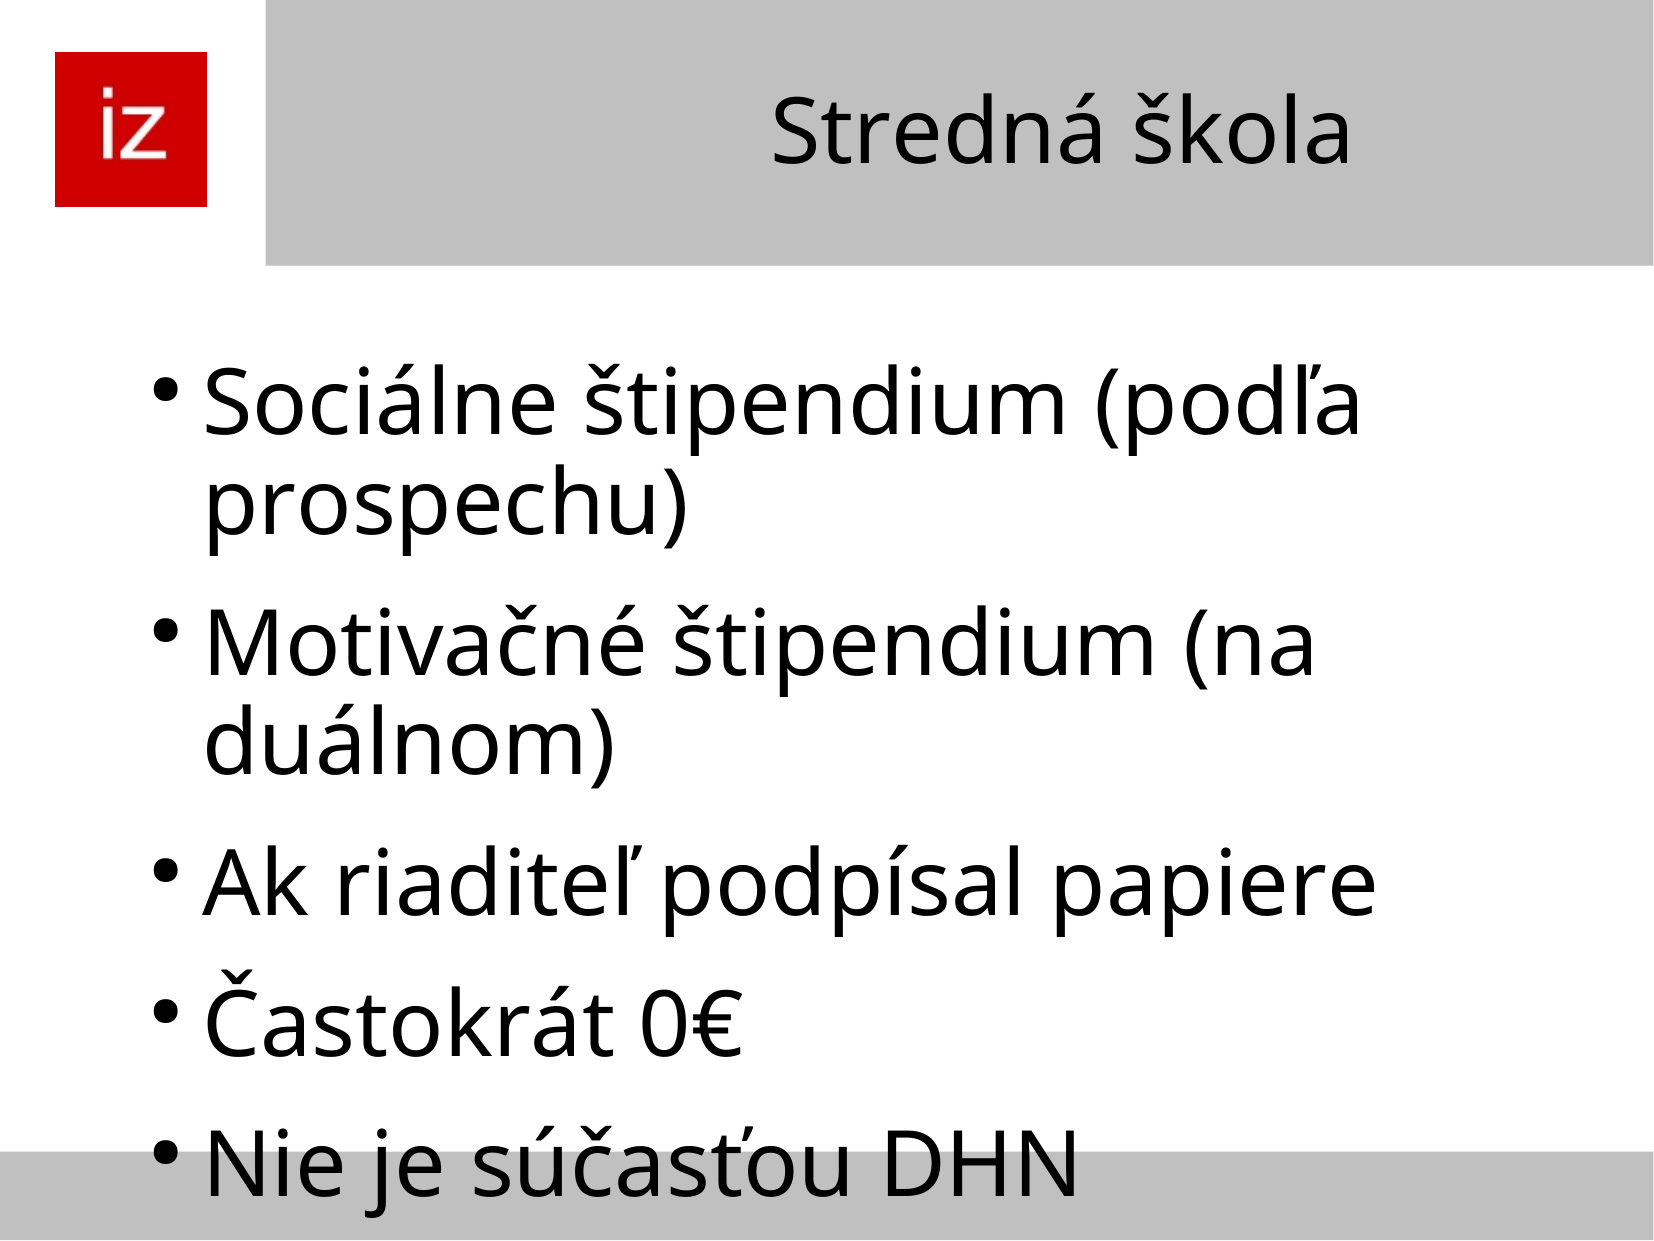

# Stredná škola
Sociálne štipendium (podľa prospechu)
Motivačné štipendium (na duálnom)
Ak riaditeľ podpísal papiere
Častokrát 0€
Nie je súčasťou DHN
ISIC, vlaky